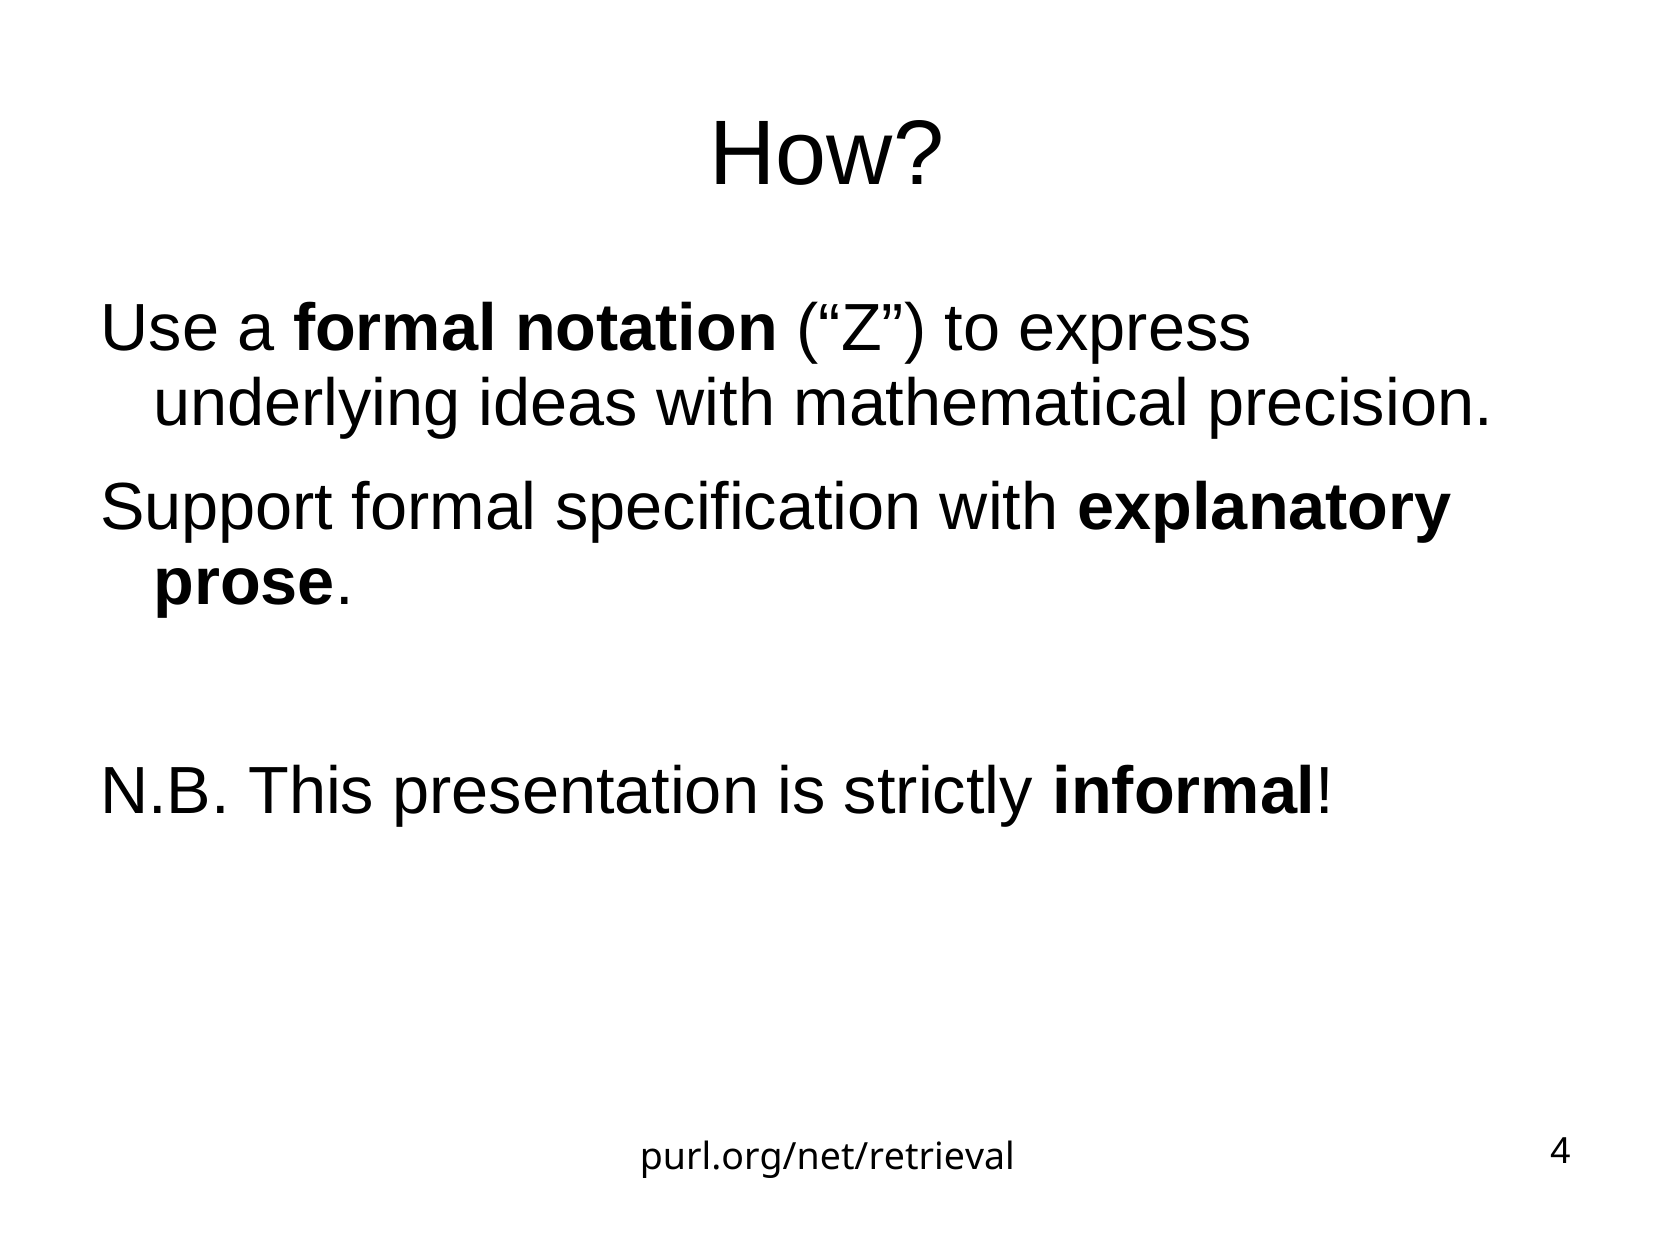

# How?
Use a formal notation (“Z”) to express underlying ideas with mathematical precision.
Support formal specification with explanatory prose.
N.B. This presentation is strictly informal!
purl.org/net/retrieval
4